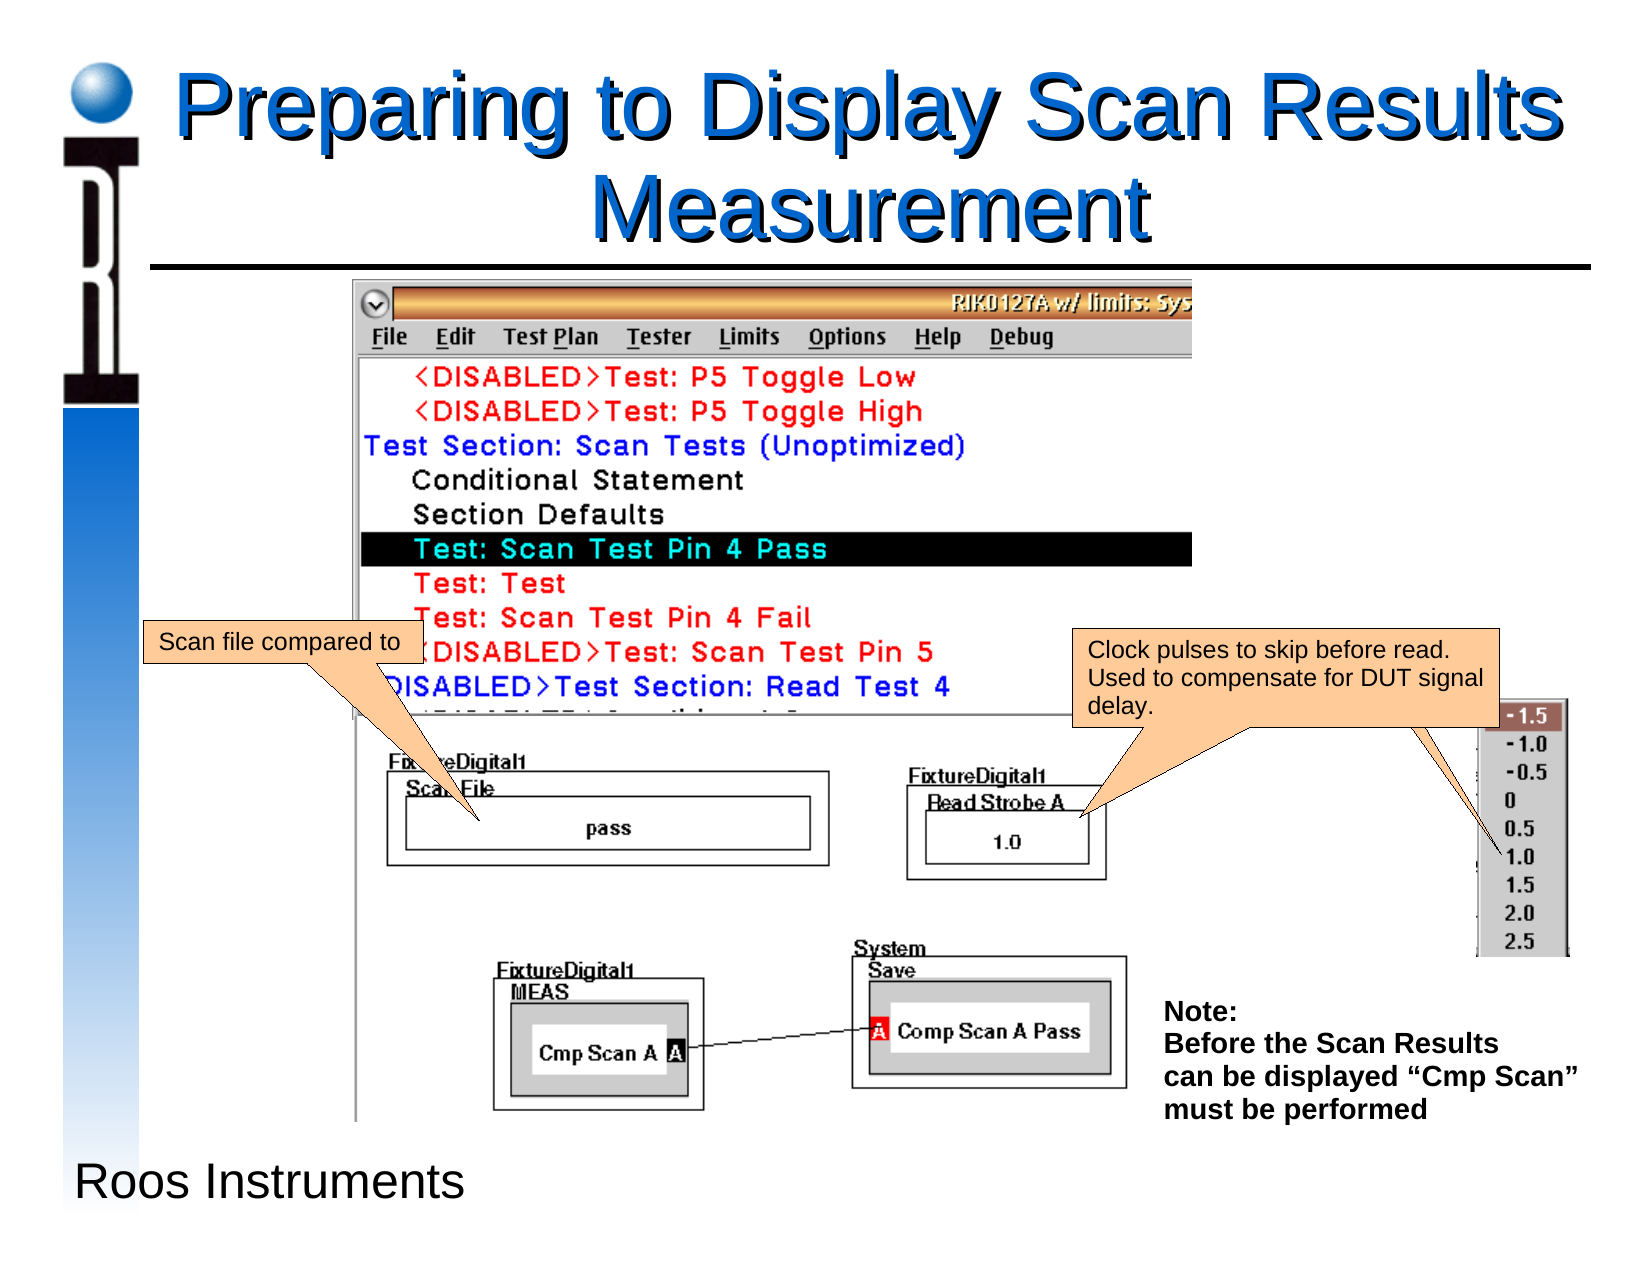

# Preparing to Display Scan Results Measurement
Scan file compared to
Clock pulses to skip before read.
Used to compensate for DUT signal
delay.
Note:
Before the Scan Results
can be displayed “Cmp Scan”
must be performed